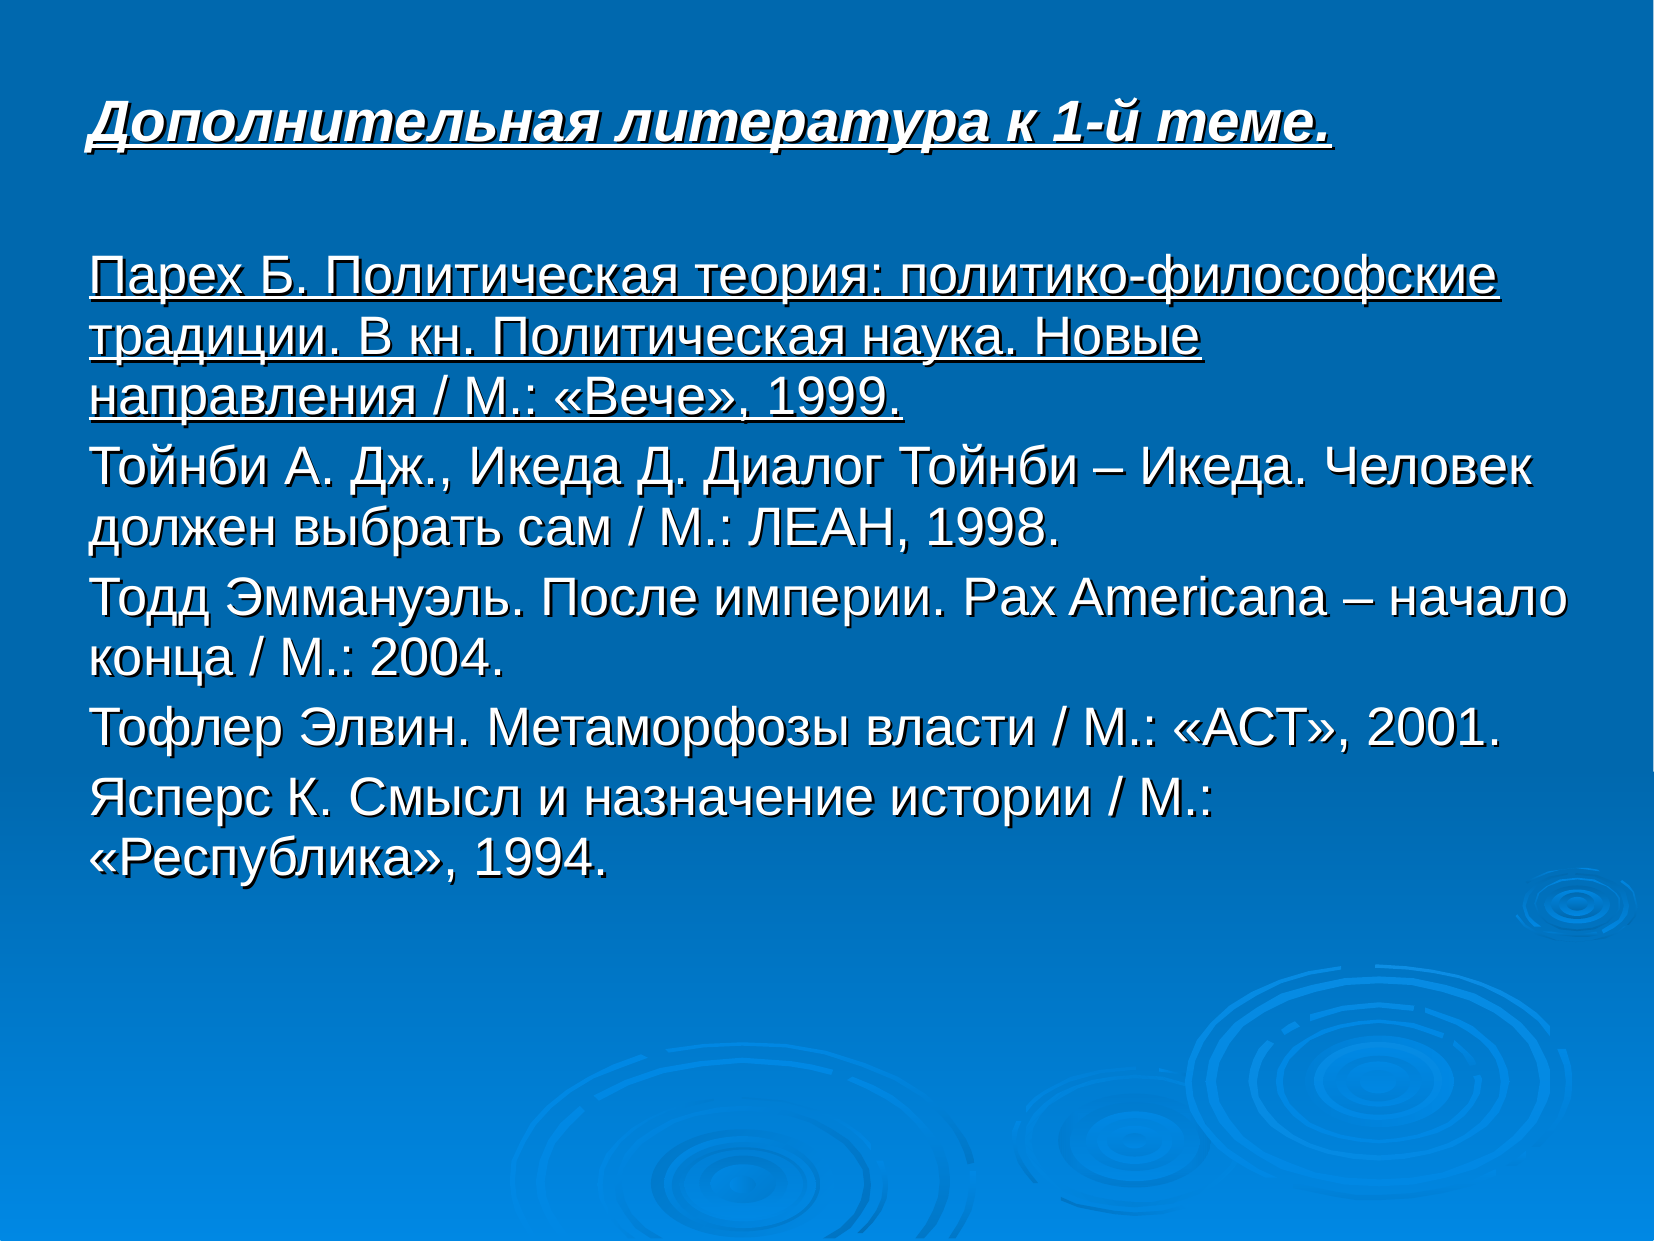

# Дополнительная литература к 1-й теме.
Парех Б. Политическая теория: политико-философские традиции. В кн. Политическая наука. Новые направления / М.: «Вече», 1999.
Тойнби А. Дж., Икеда Д. Диалог Тойнби – Икеда. Человек должен выбрать сам / М.: ЛЕАН, 1998.
Тодд Эммануэль. После империи. Pax Americana – начало конца / М.: 2004.
Тофлер Элвин. Метаморфозы власти / М.: «АСТ», 2001.
Ясперс К. Смысл и назначение истории / М.: «Республика», 1994.